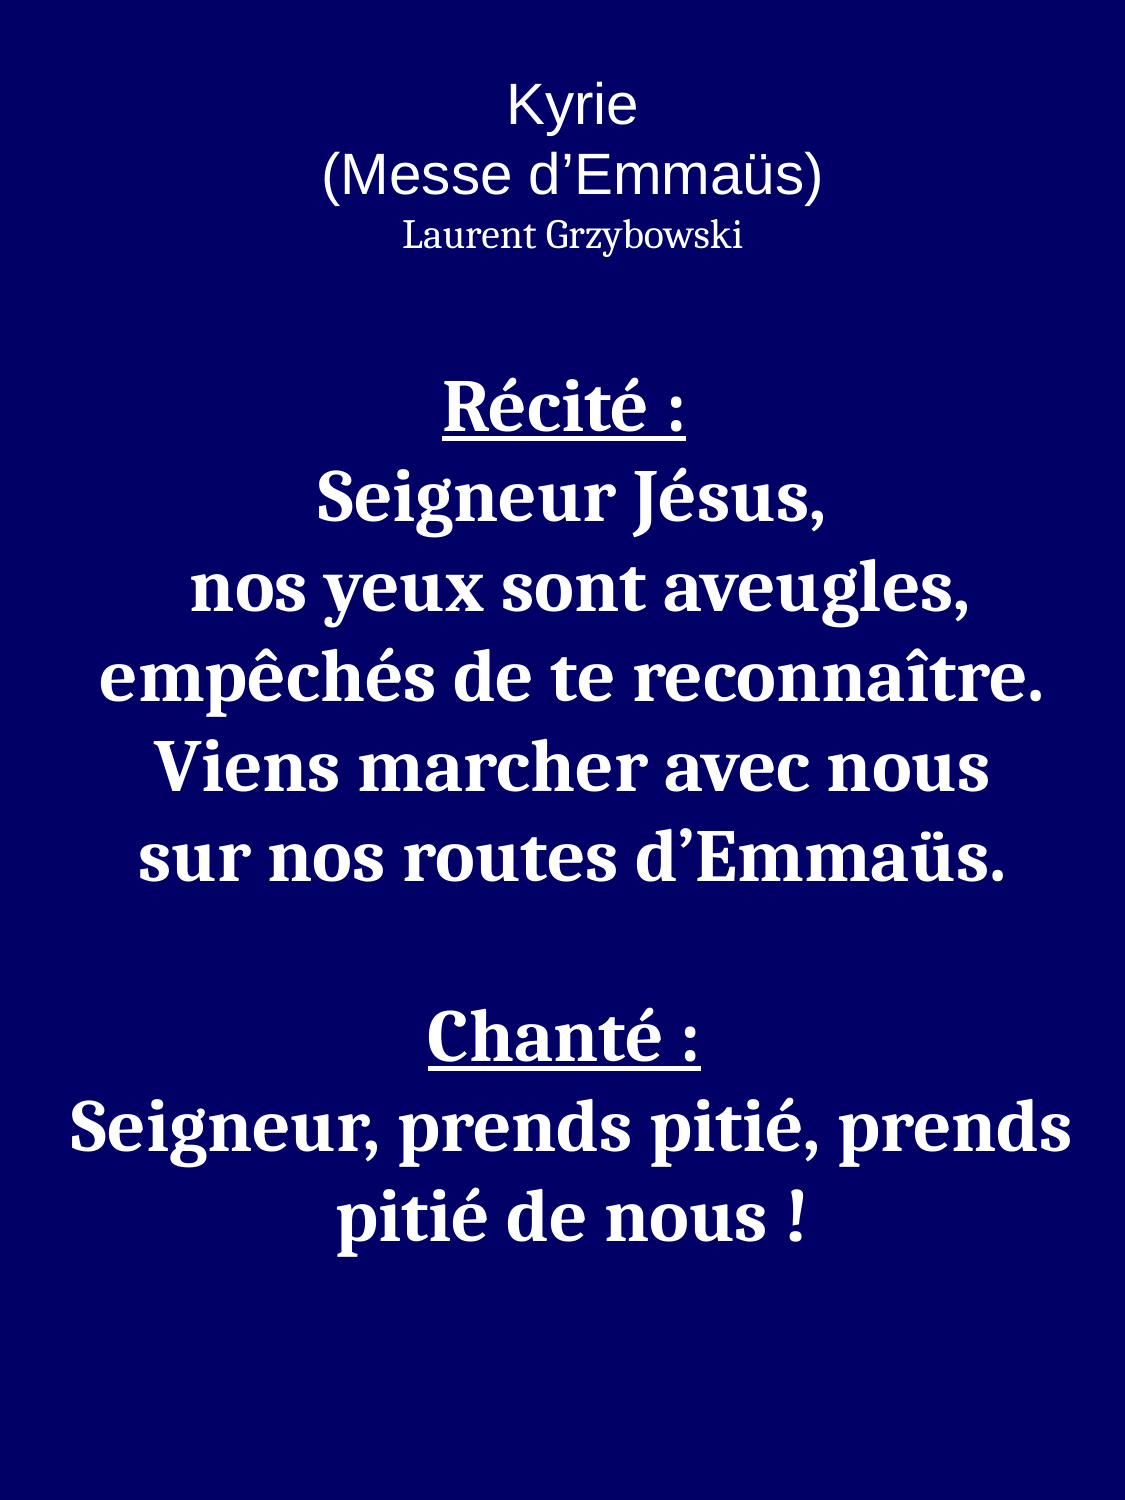

Kyrie
(Messe d’Emmaüs)
Laurent Grzybowski
Récité :
Seigneur Jésus,
 nos yeux sont aveugles, empêchés de te reconnaître.
Viens marcher avec nous
sur nos routes d’Emmaüs.
Chanté :
Seigneur, prends pitié, prends pitié de nous !